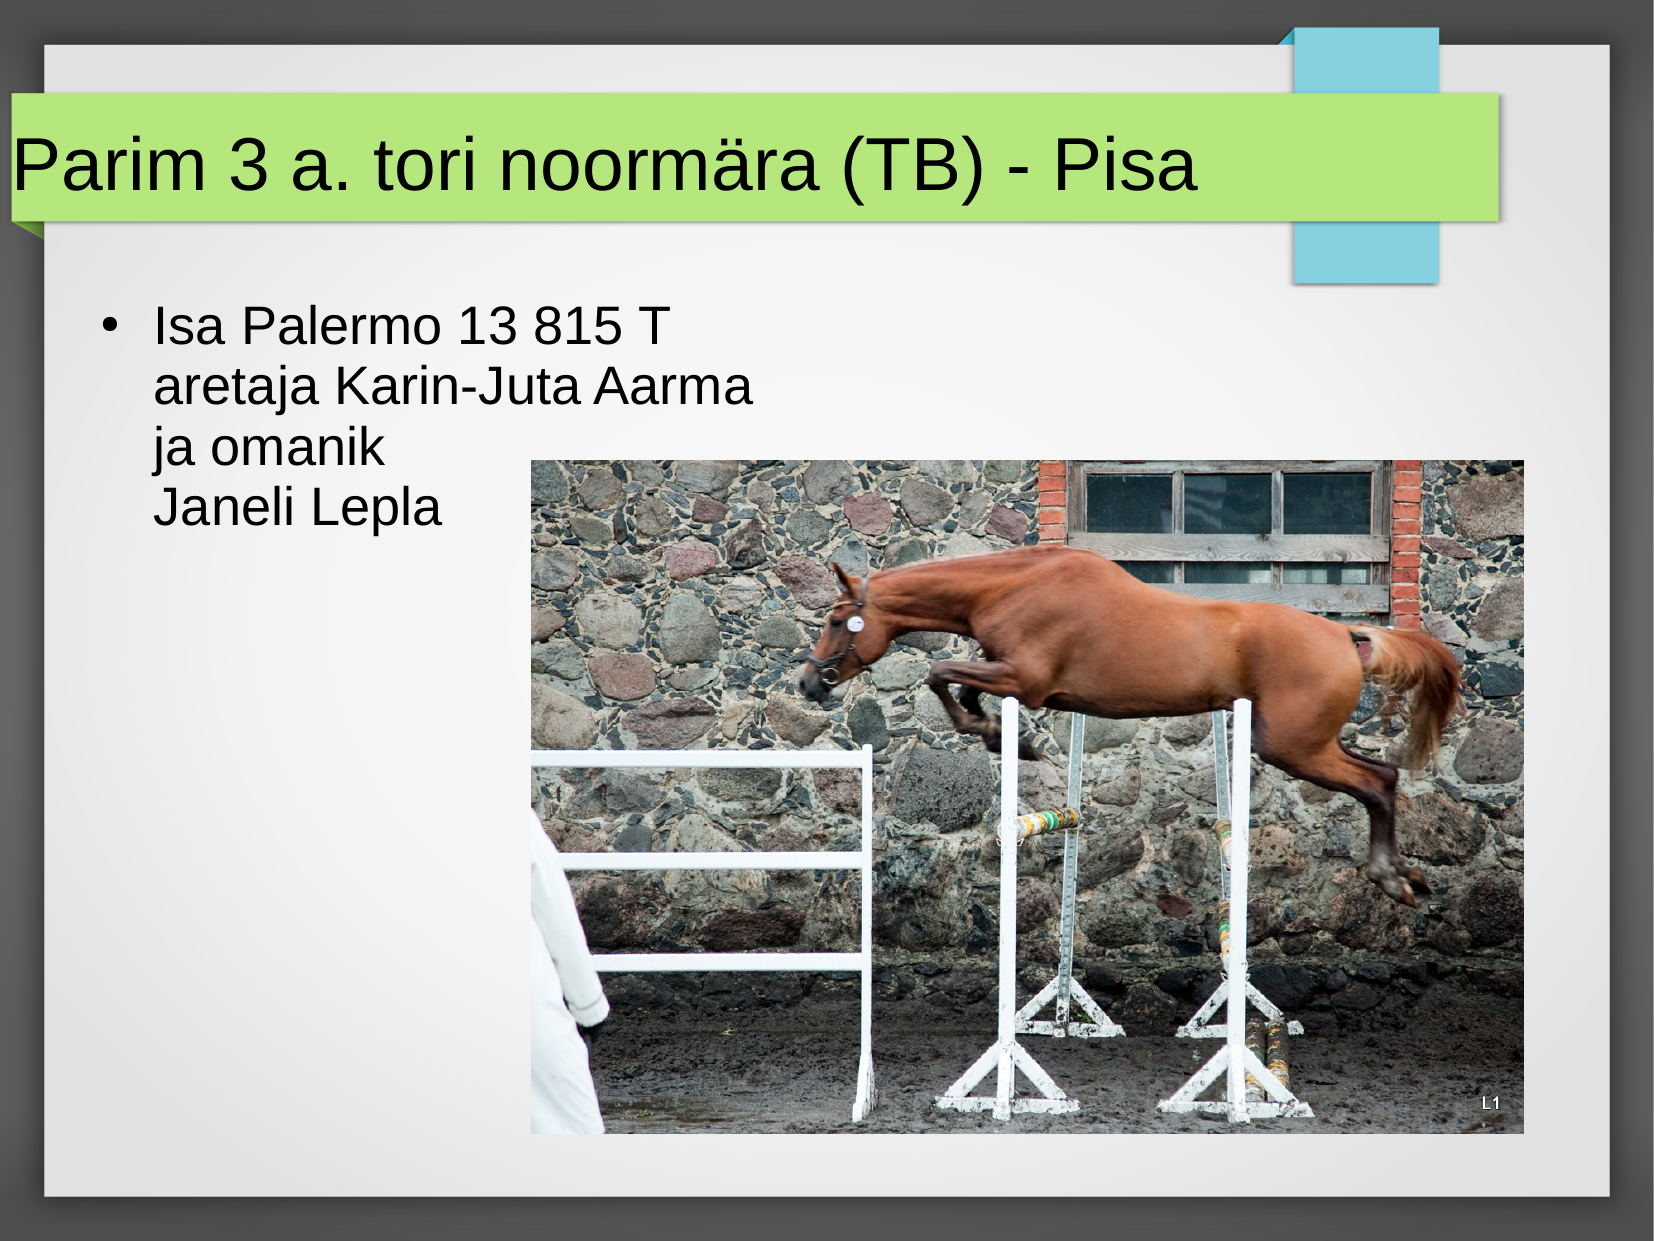

# Parim 3 a. tori noormära (TB) - Pisa
Isa Palermo 13 815 T
aretaja Karin-Juta Aarma ja omanik
Janeli Lepla